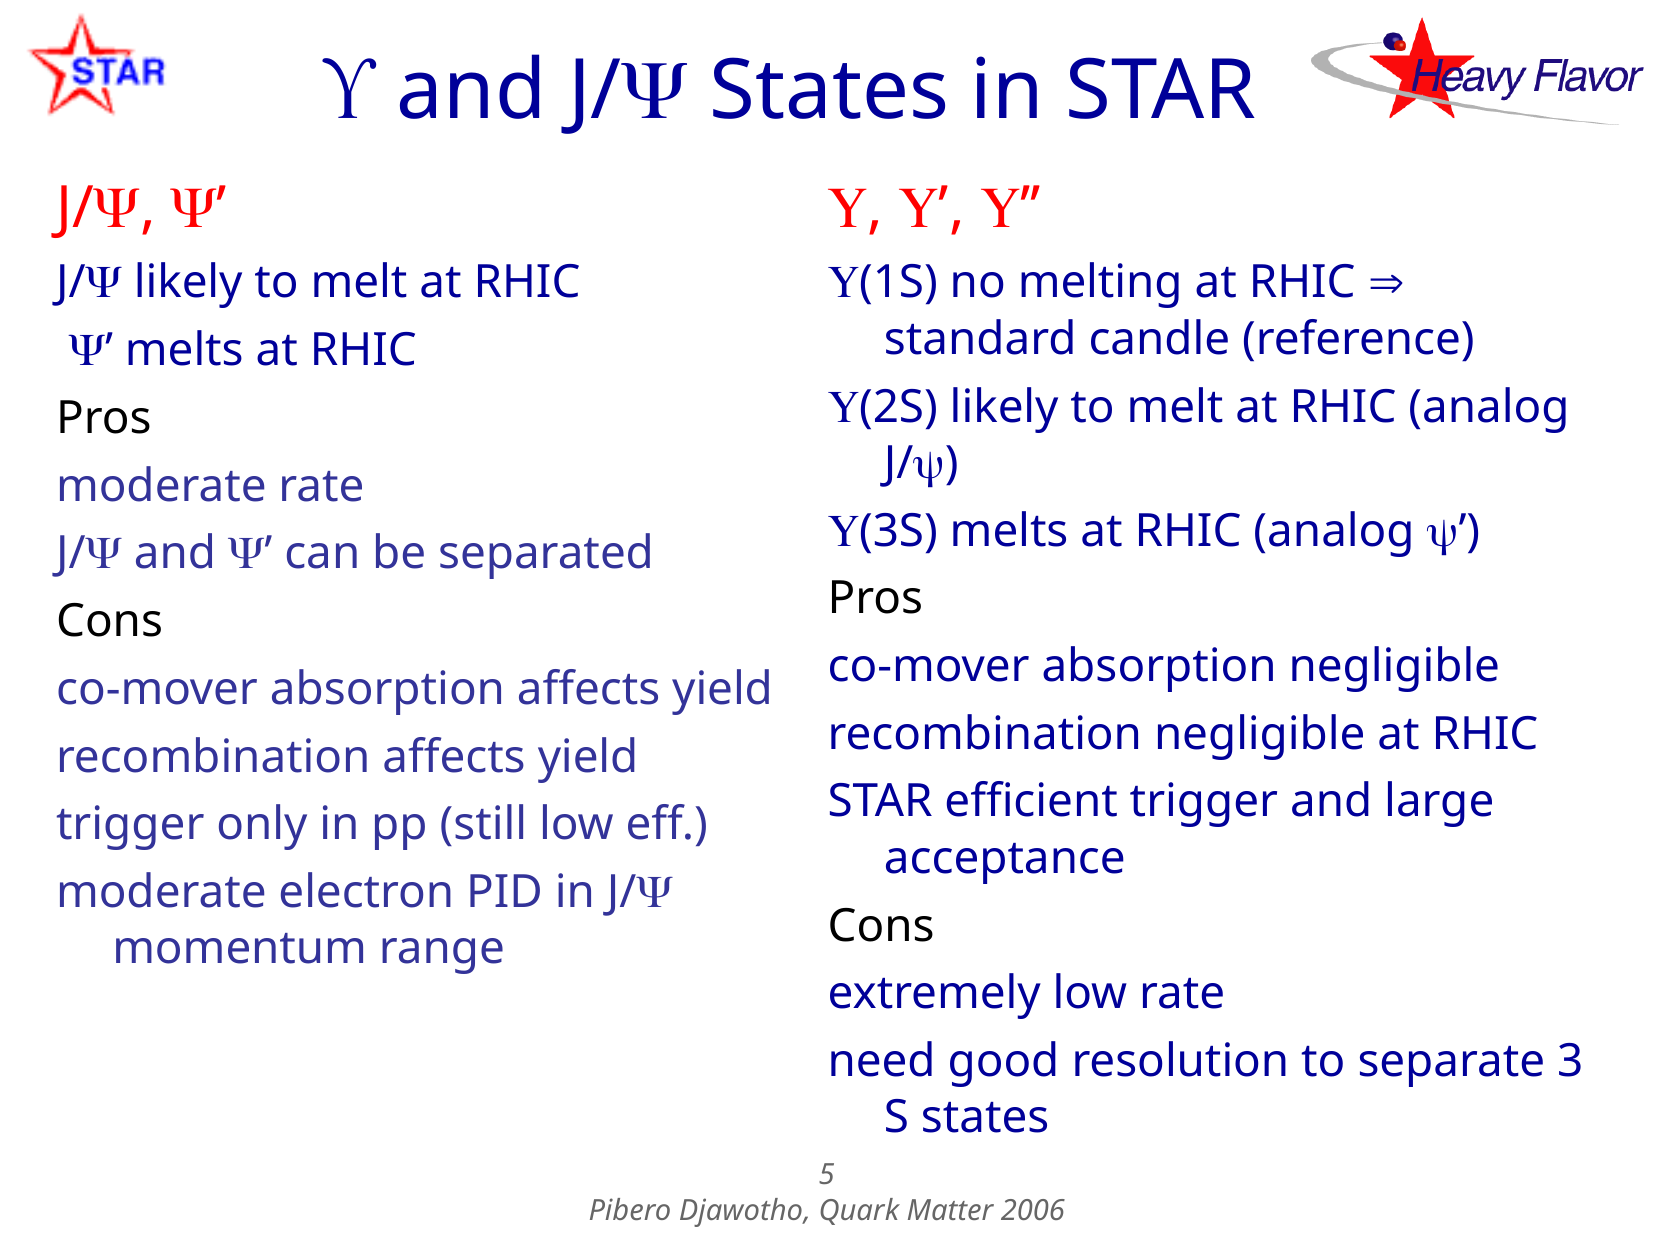

#  and J/Y States in STAR
J/Y, Y’
J/Y likely to melt at RHIC
 Y’ melts at RHIC
Pros
moderate rate
J/Y and Y’ can be separated
Cons
co-mover absorption affects yield
recombination affects yield
trigger only in pp (still low eff.)
moderate electron PID in J/Y momentum range
U, U’, U’’
U(1S) no melting at RHIC  standard candle (reference)
U(2S) likely to melt at RHIC (analog J/)
U(3S) melts at RHIC (analog ’)
Pros
co-mover absorption negligible
recombination negligible at RHIC
STAR efficient trigger and large acceptance
Cons
extremely low rate
need good resolution to separate 3 S states
5
Quark Matter 2006